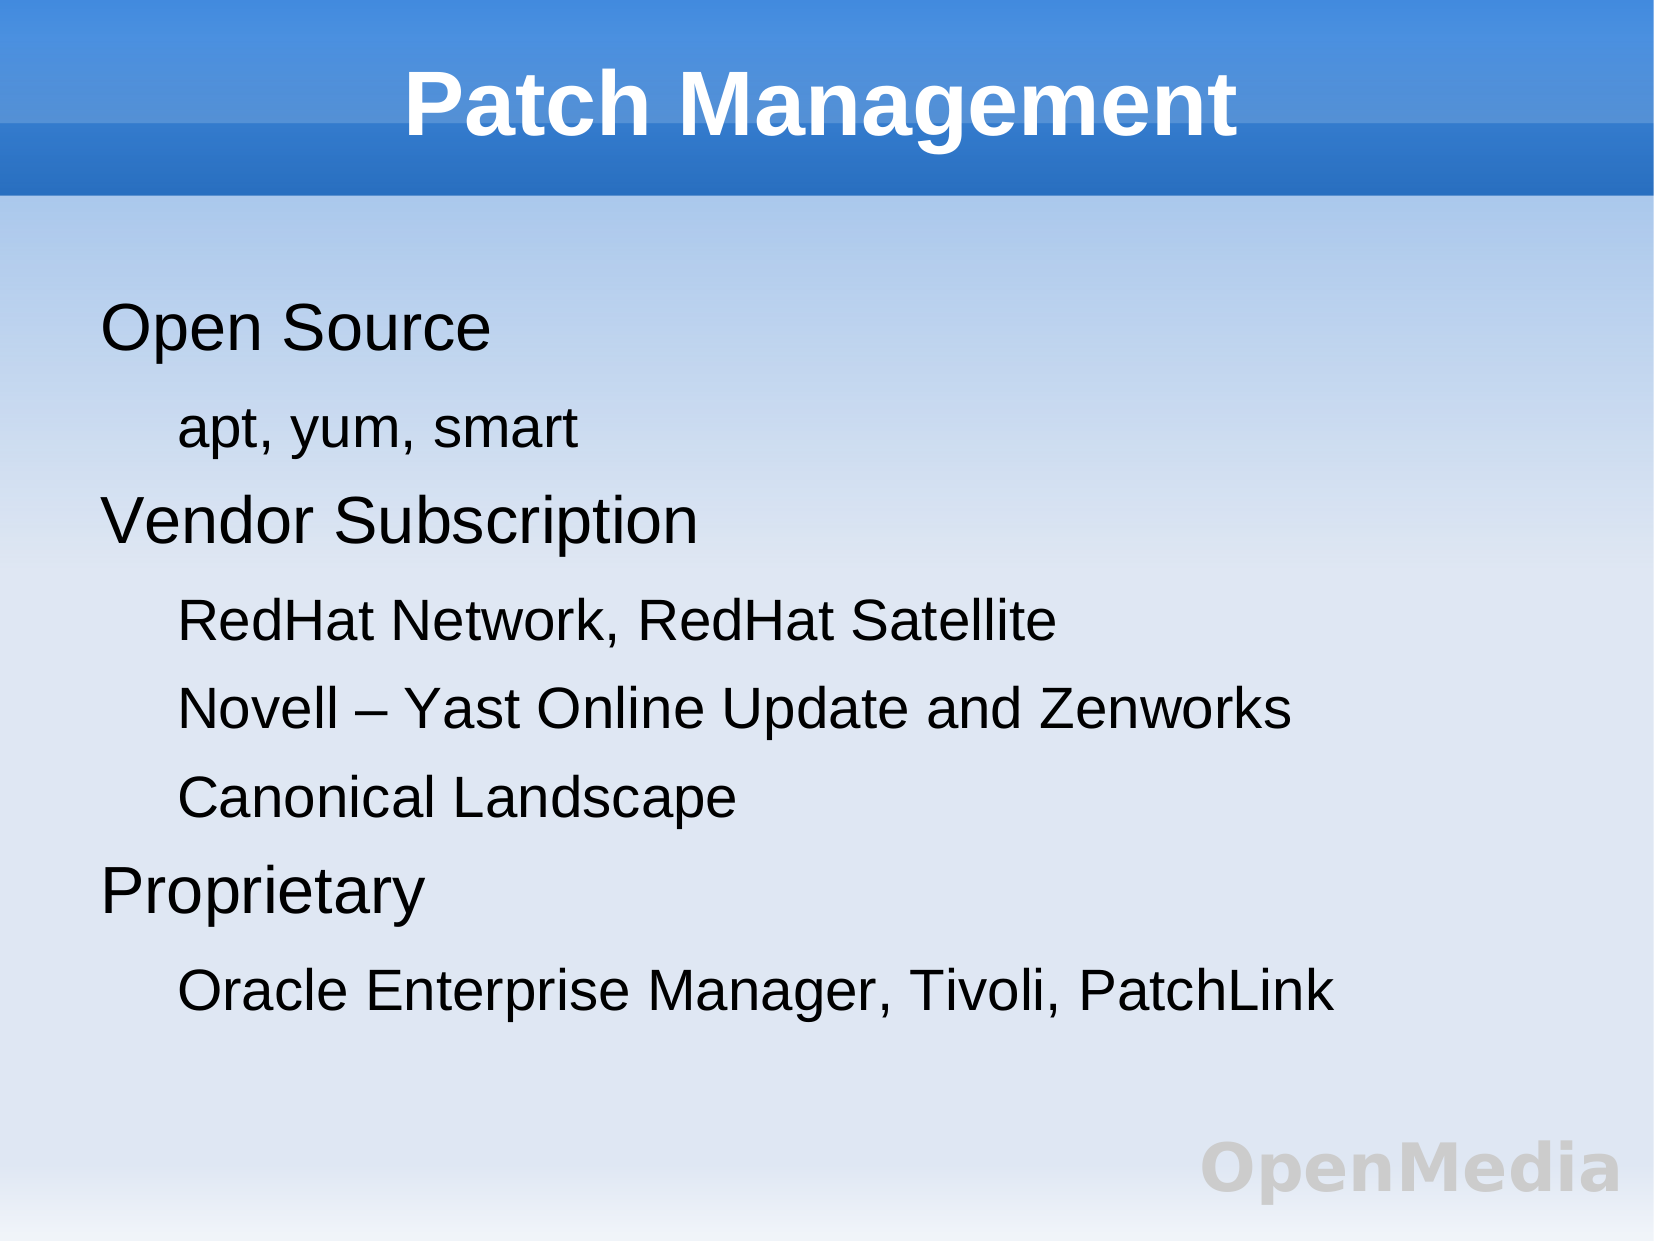

# Patch Management
Open Source
apt, yum, smart
Vendor Subscription
RedHat Network, RedHat Satellite
Novell – Yast Online Update and Zenworks
Canonical Landscape
Proprietary
Oracle Enterprise Manager, Tivoli, PatchLink
11